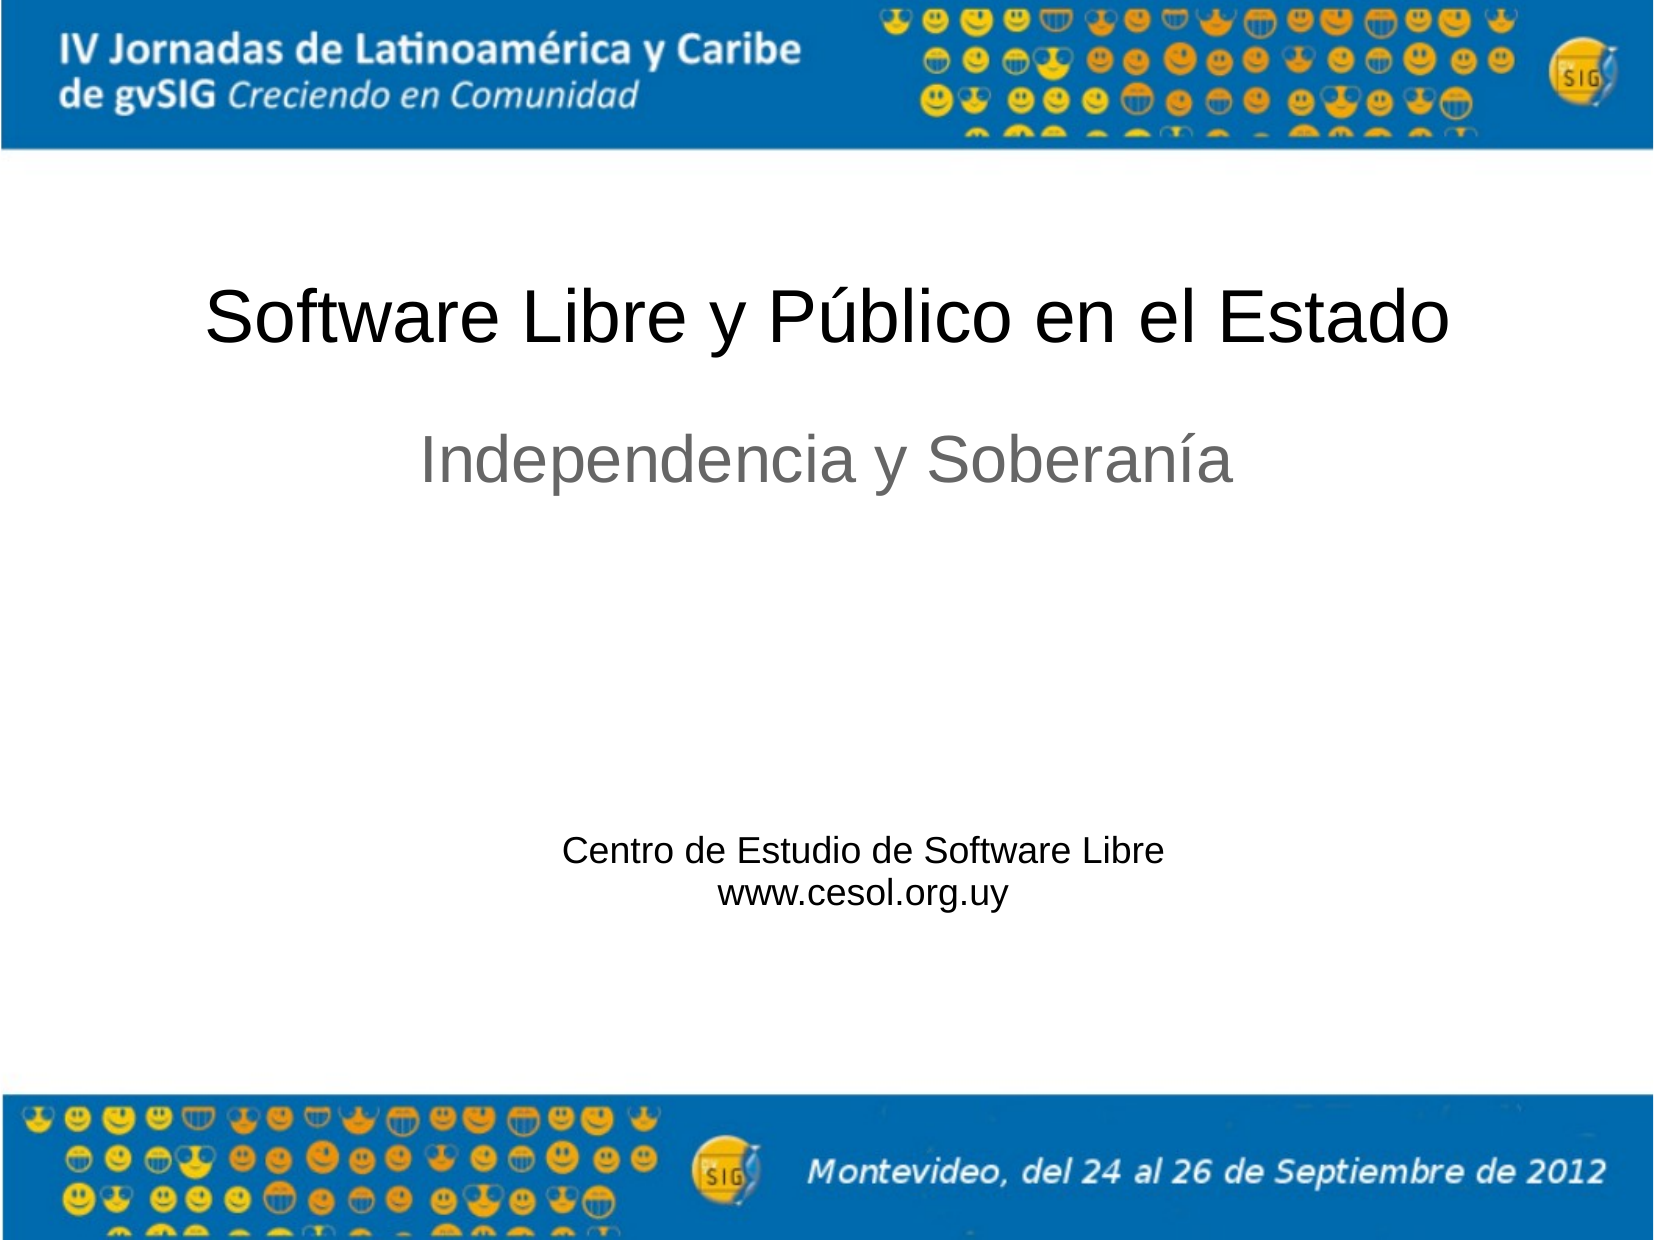

# Software Libre y Público en el Estado
Independencia y Soberanía
Centro de Estudio de Software Libre
www.cesol.org.uy